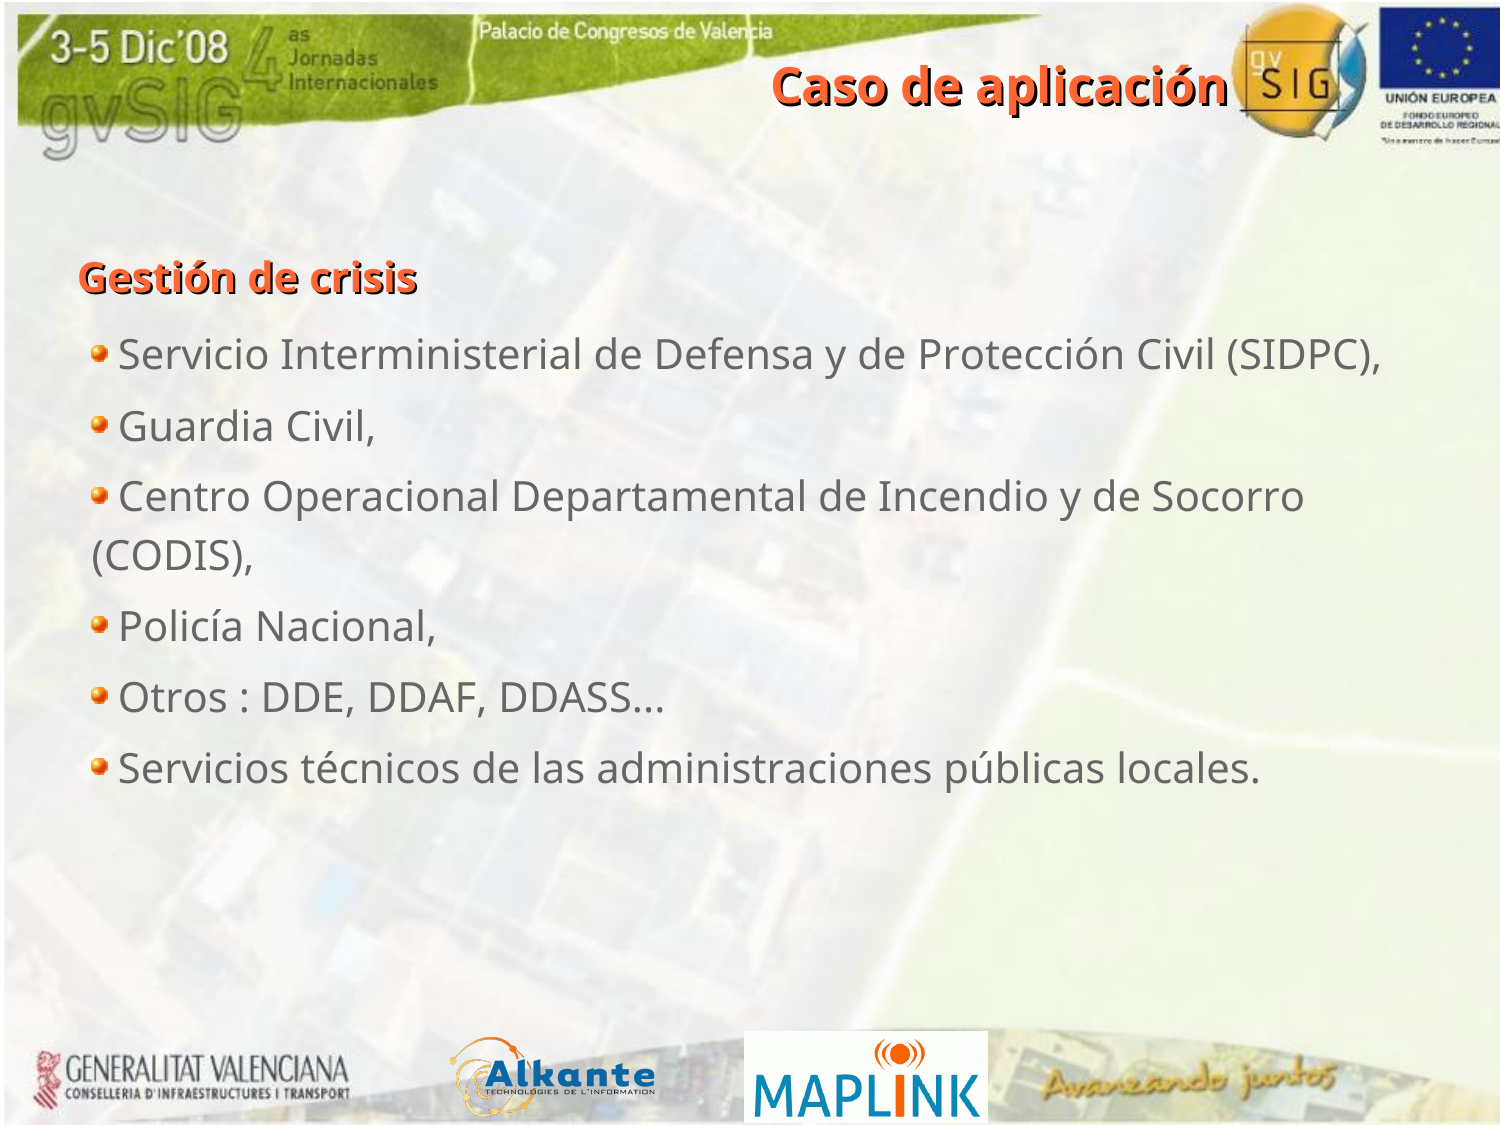

Caso de aplicación
Gestión de crisis
 Servicio Interministerial de Defensa y de Protección Civil (SIDPC),
 Guardia Civil,
 Centro Operacional Departamental de Incendio y de Socorro (CODIS),
 Policía Nacional,
 Otros : DDE, DDAF, DDASS...
 Servicios técnicos de las administraciones públicas locales.